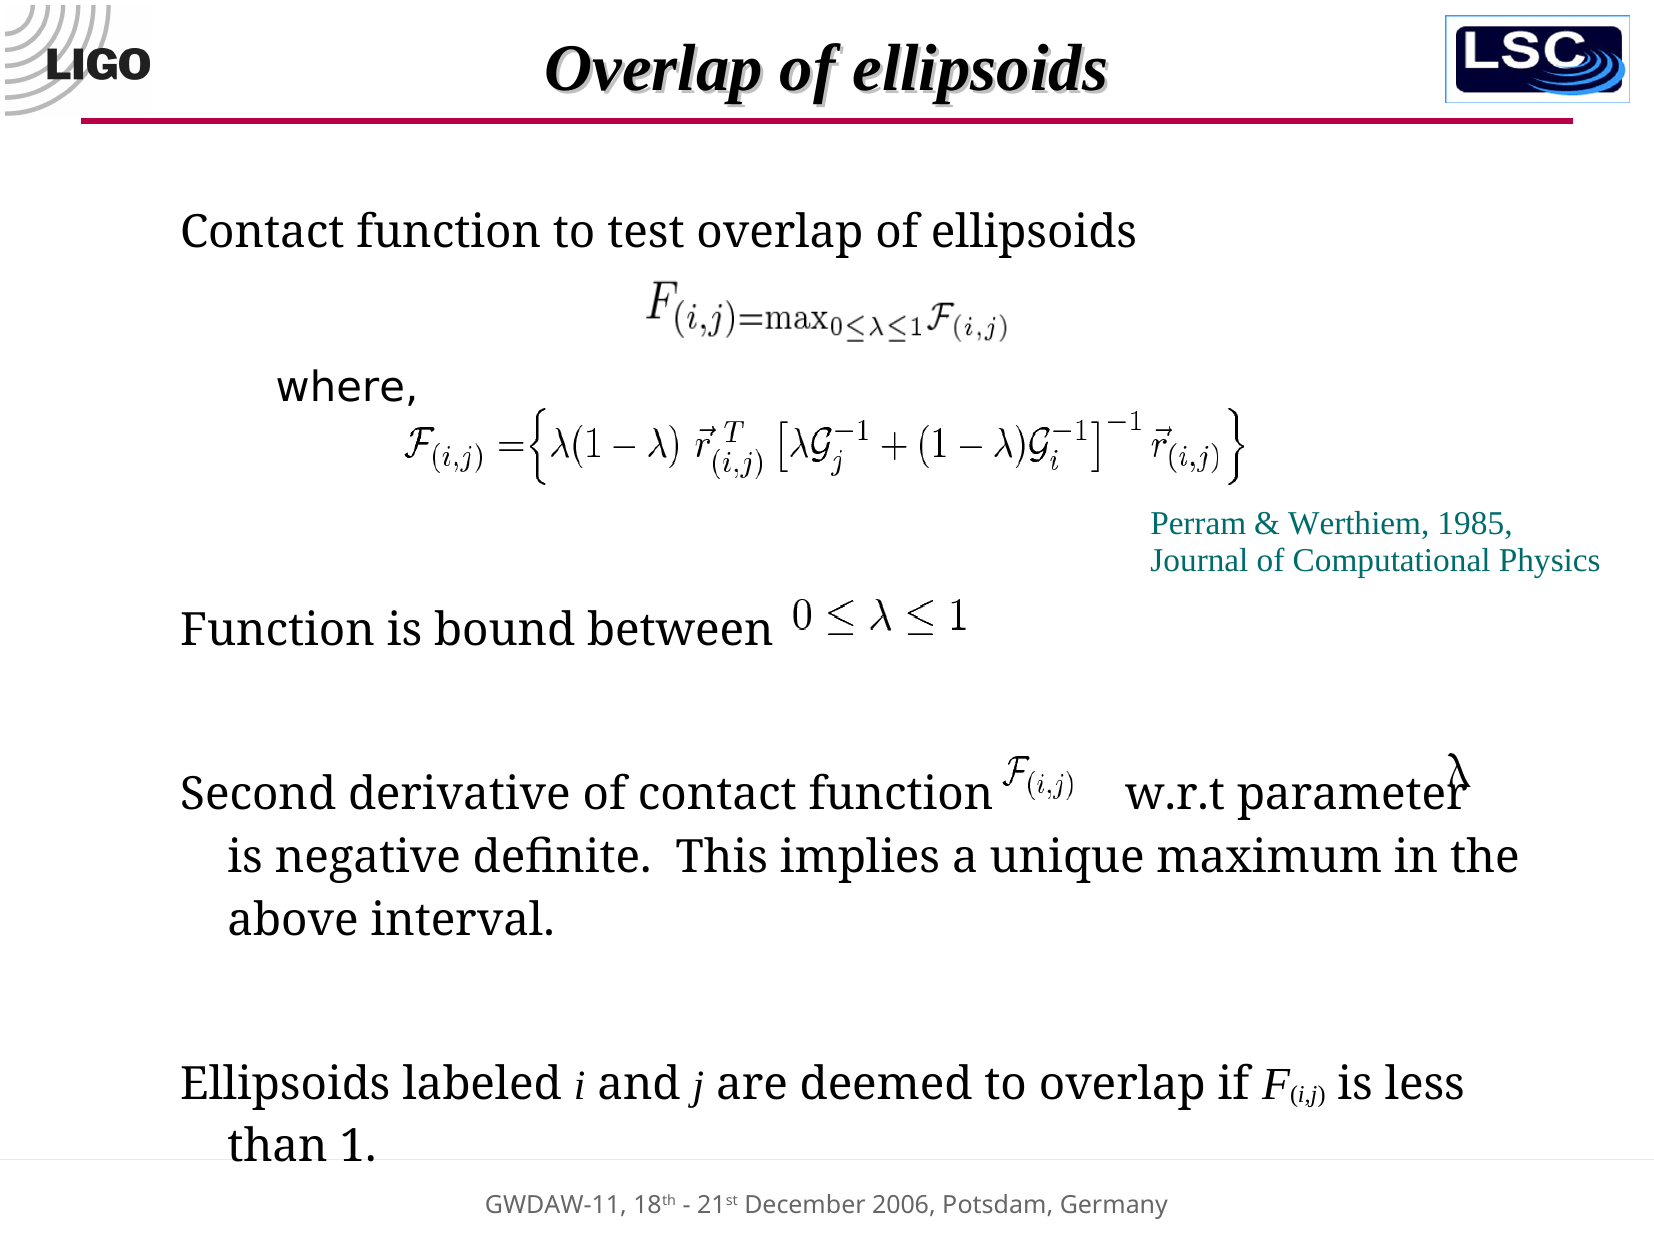

# Overlap of ellipsoids
Contact function to test overlap of ellipsoids
 where,
Function is bound between
Second derivative of contact function w.r.t parameter is negative definite. This implies a unique maximum in the above interval.
Ellipsoids labeled i and j are deemed to overlap if F(i,j) is less than 1.
Perram & Werthiem, 1985,
Journal of Computational Physics